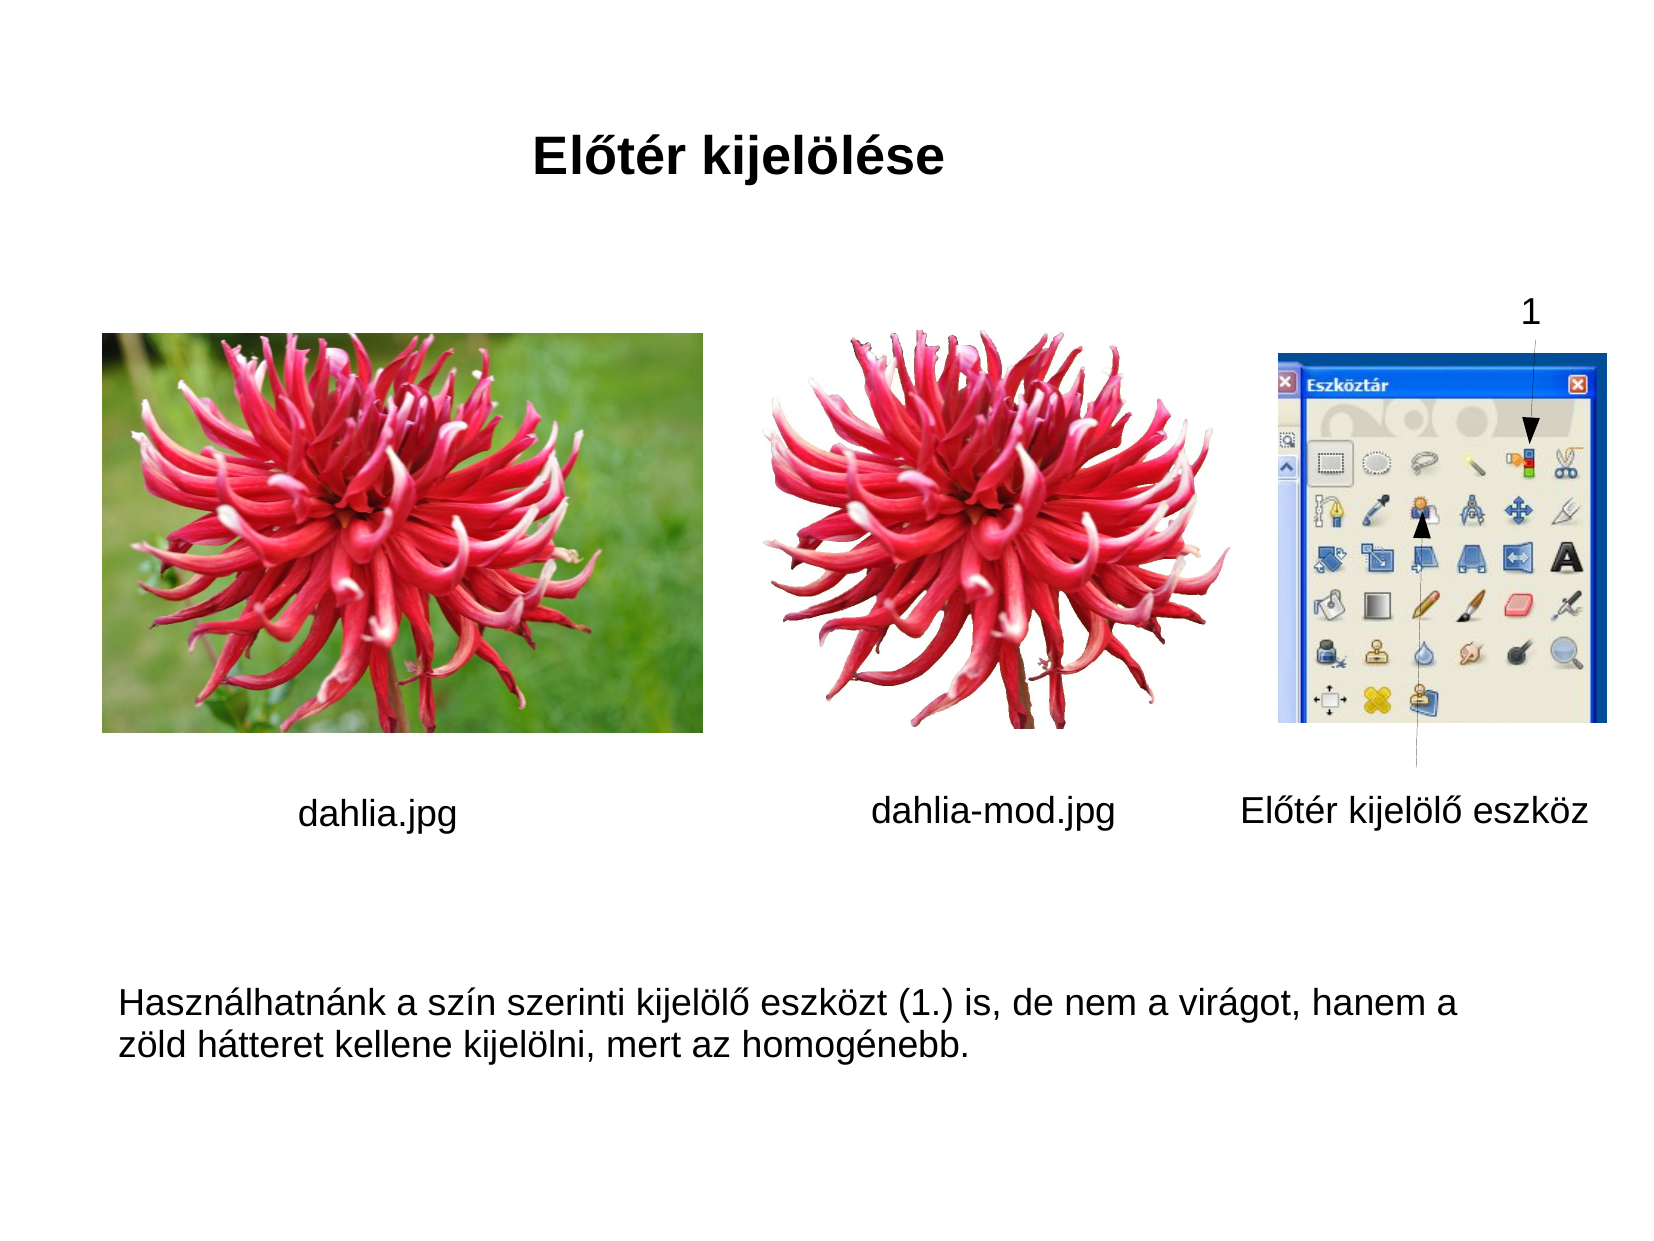

Előtér kijelölése
1
dahlia-mod.jpg
Előtér kijelölő eszköz
dahlia.jpg
Használhatnánk a szín szerinti kijelölő eszközt (1.) is, de nem a virágot, hanem a
zöld hátteret kellene kijelölni, mert az homogénebb.